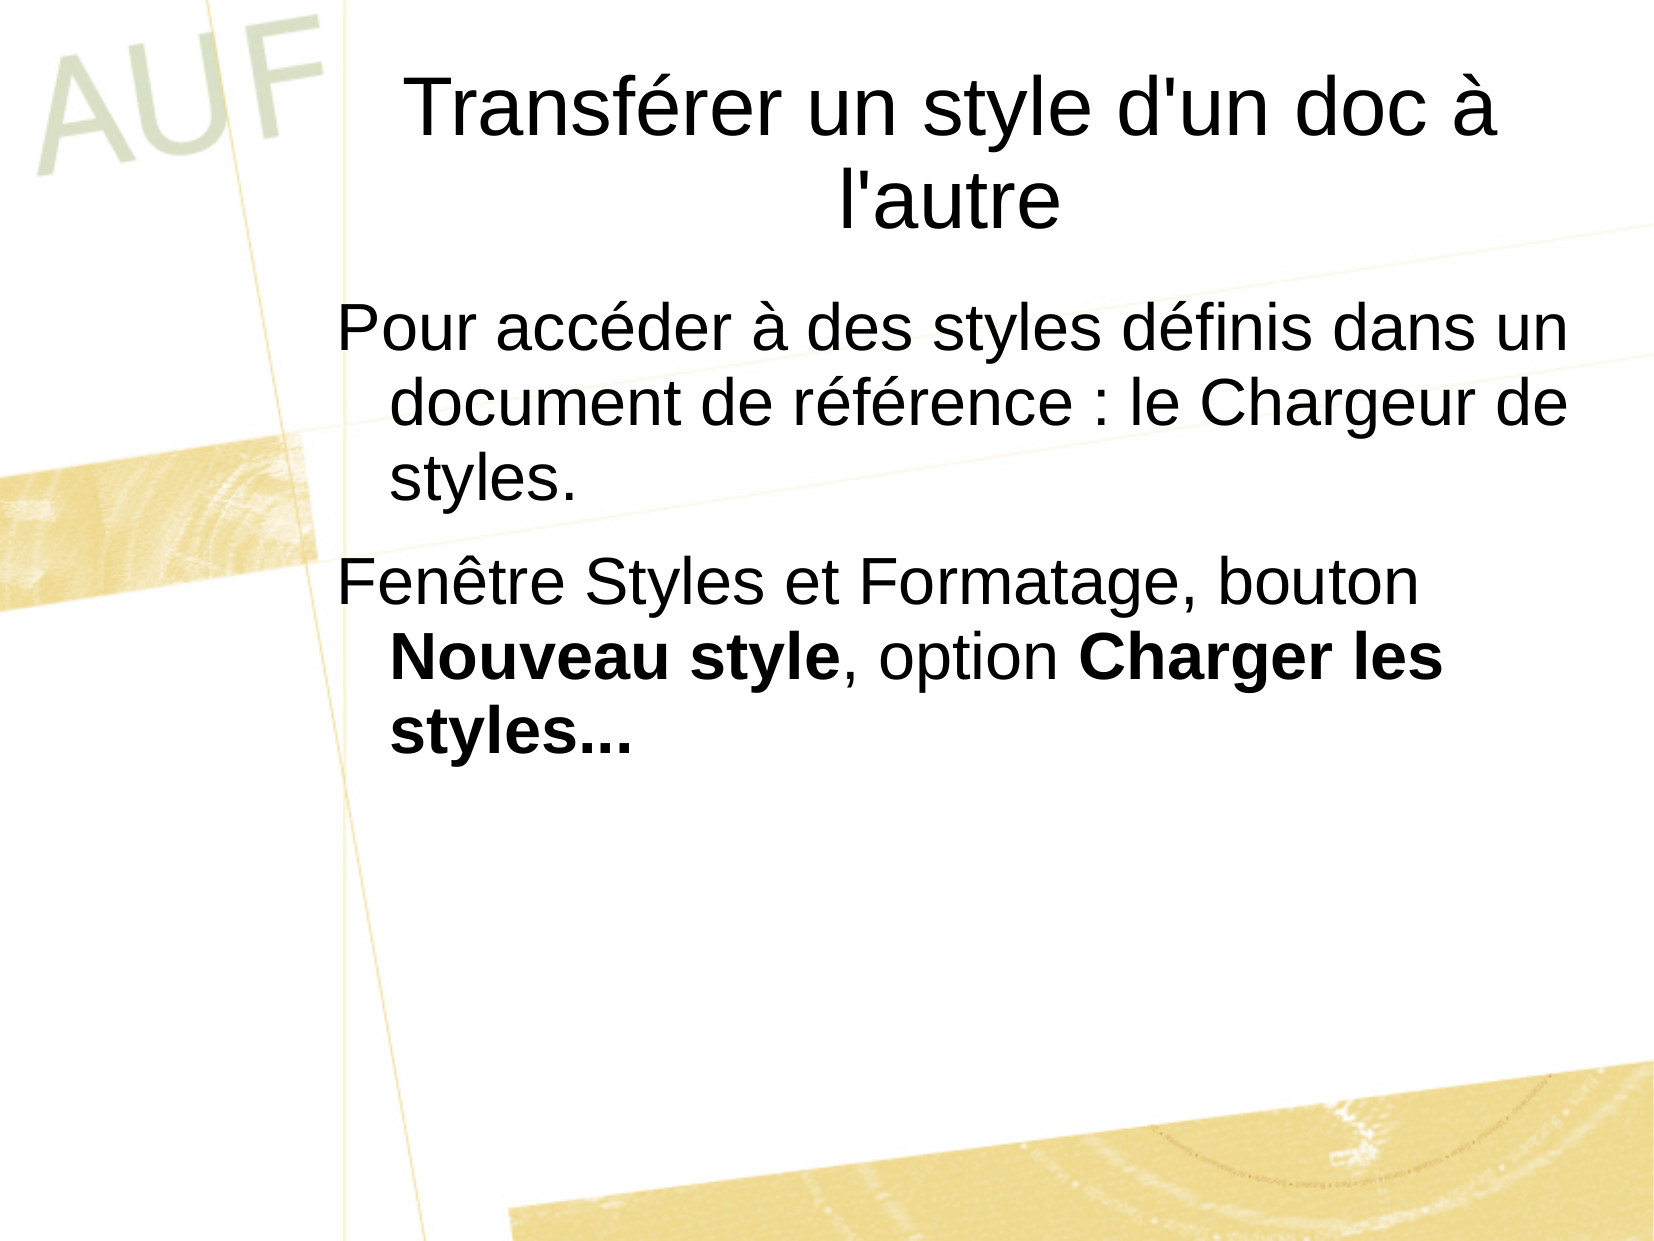

# Transférer un style d'un doc à l'autre
Pour accéder à des styles définis dans un document de référence : le Chargeur de styles.
Fenêtre Styles et Formatage, bouton Nouveau style, option Charger les styles...